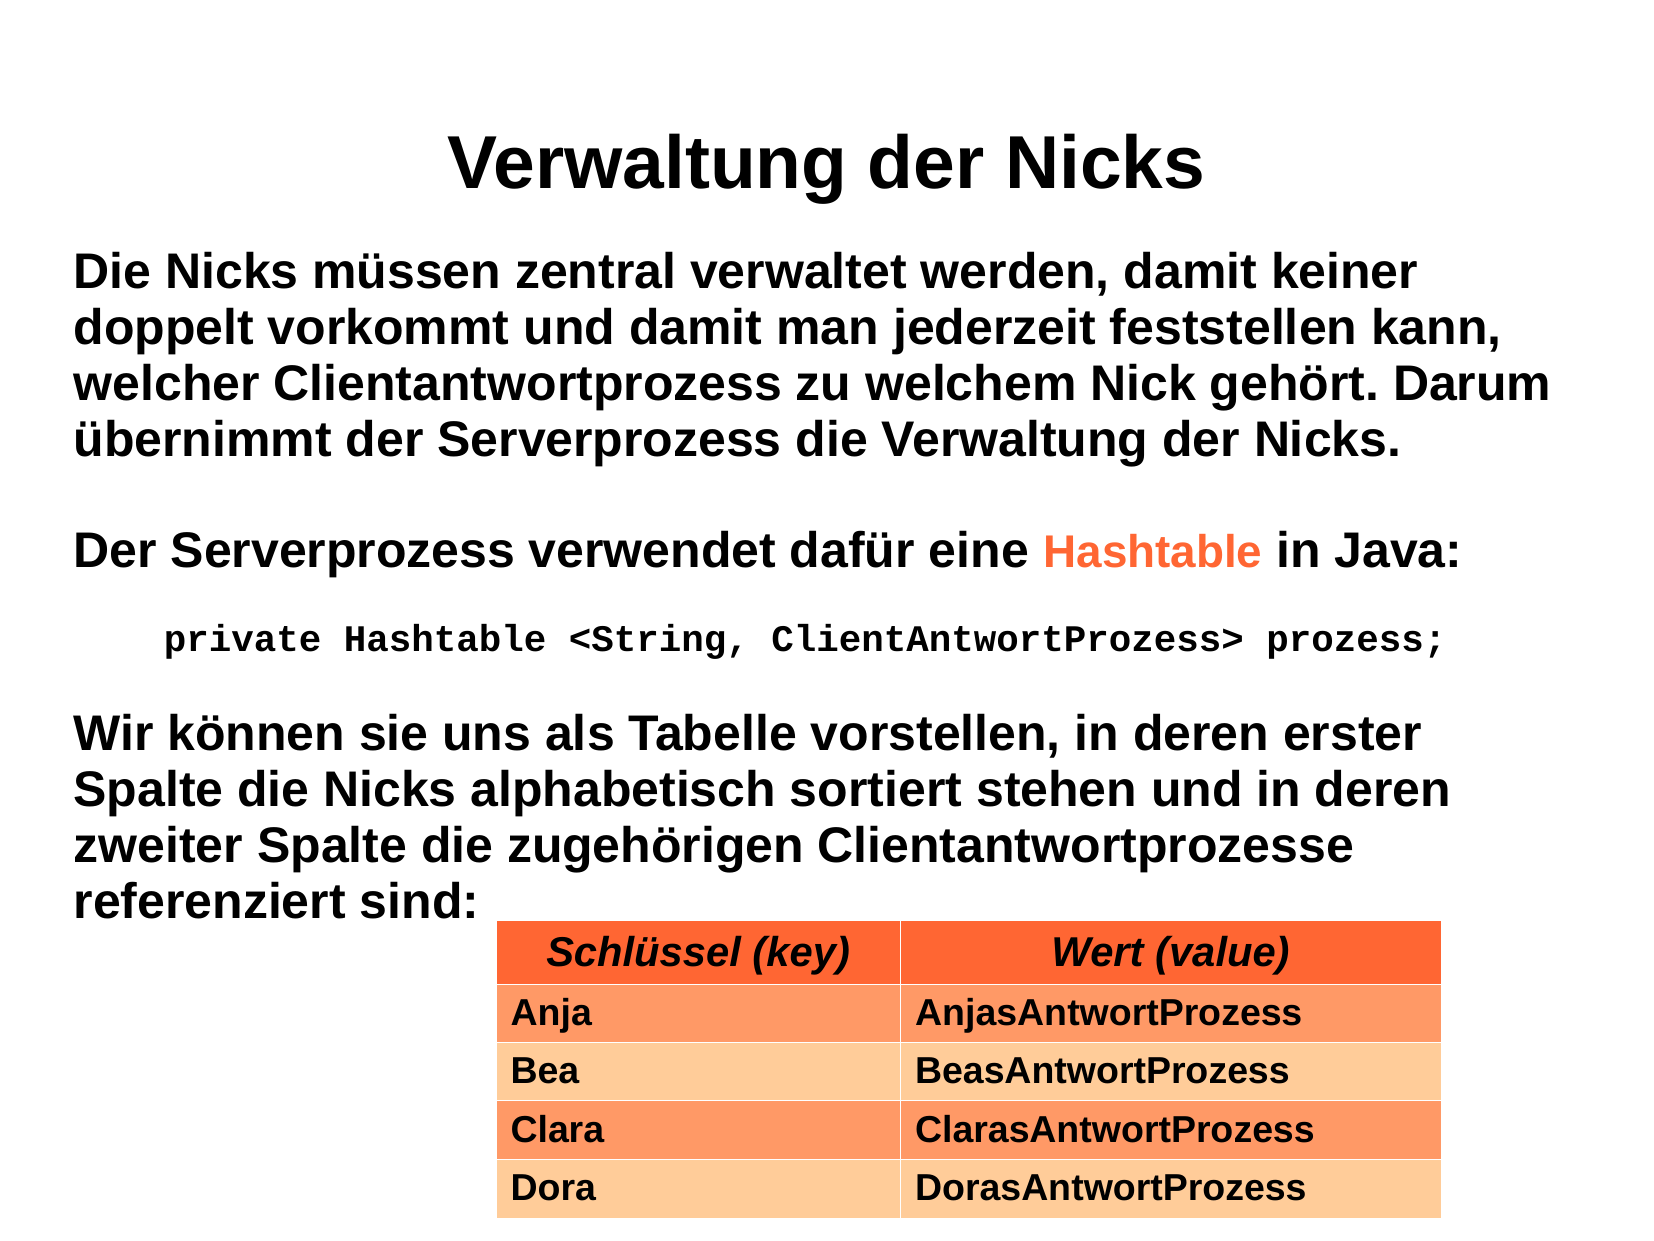

# Verwaltung der Nicks
Die Nicks müssen zentral verwaltet werden, damit keiner doppelt vorkommt und damit man jederzeit feststellen kann, welcher Clientantwortprozess zu welchem Nick gehört. Darum übernimmt der Serverprozess die Verwaltung der Nicks.
Der Serverprozess verwendet dafür eine Hashtable in Java:
 private Hashtable <String, ClientAntwortProzess> prozess;
Wir können sie uns als Tabelle vorstellen, in deren erster Spalte die Nicks alphabetisch sortiert stehen und in deren zweiter Spalte die zugehörigen Clientantwortprozesse referenziert sind:
| Schlüssel (key) | Wert (value) |
| --- | --- |
| Anja | AnjasAntwortProzess |
| Bea | BeasAntwortProzess |
| Clara | ClarasAntwortProzess |
| Dora | DorasAntwortProzess |